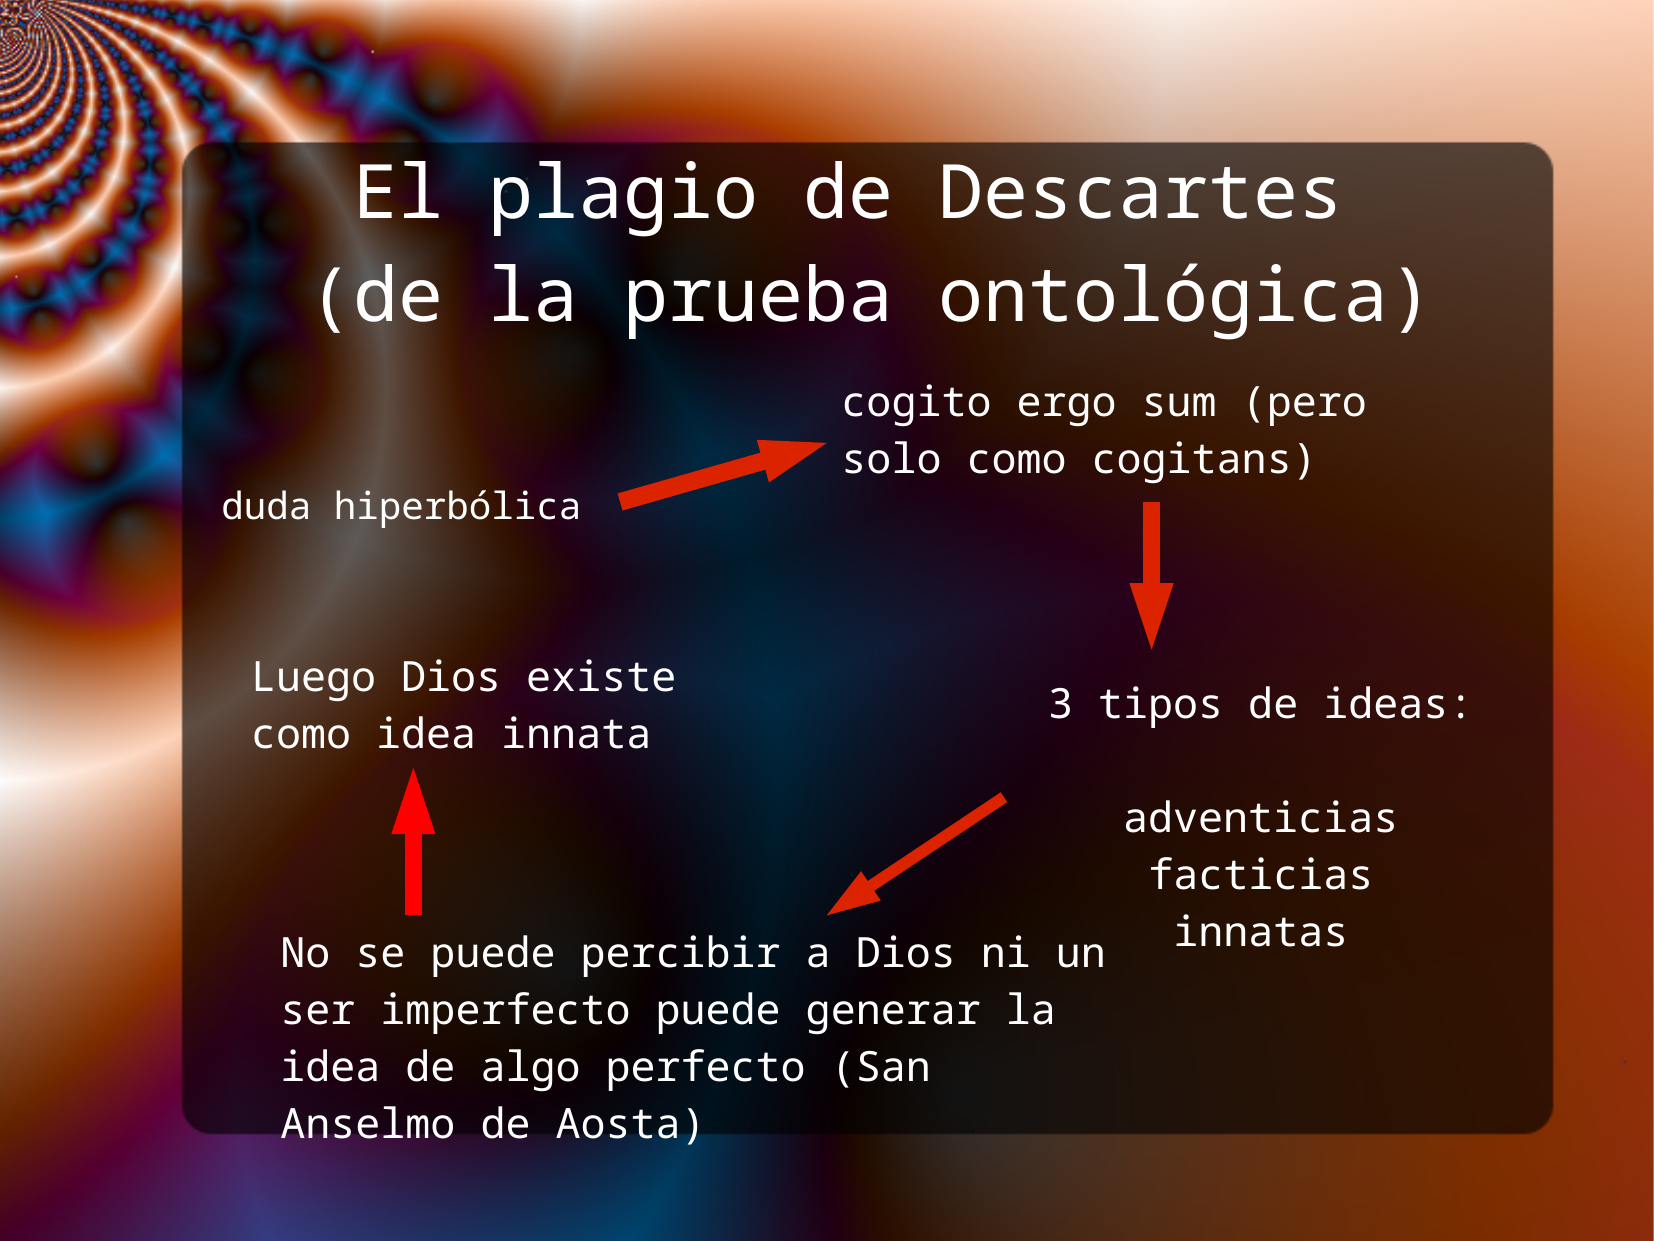

# El plagio de Descartes (de la prueba ontológica)
cogito ergo sum (pero solo como cogitans)
duda hiperbólica
Luego Dios existe
como idea innata
3 tipos de ideas:
adventicias
facticias
innatas
No se puede percibir a Dios ni un ser imperfecto puede generar la idea de algo perfecto (San Anselmo de Aosta)